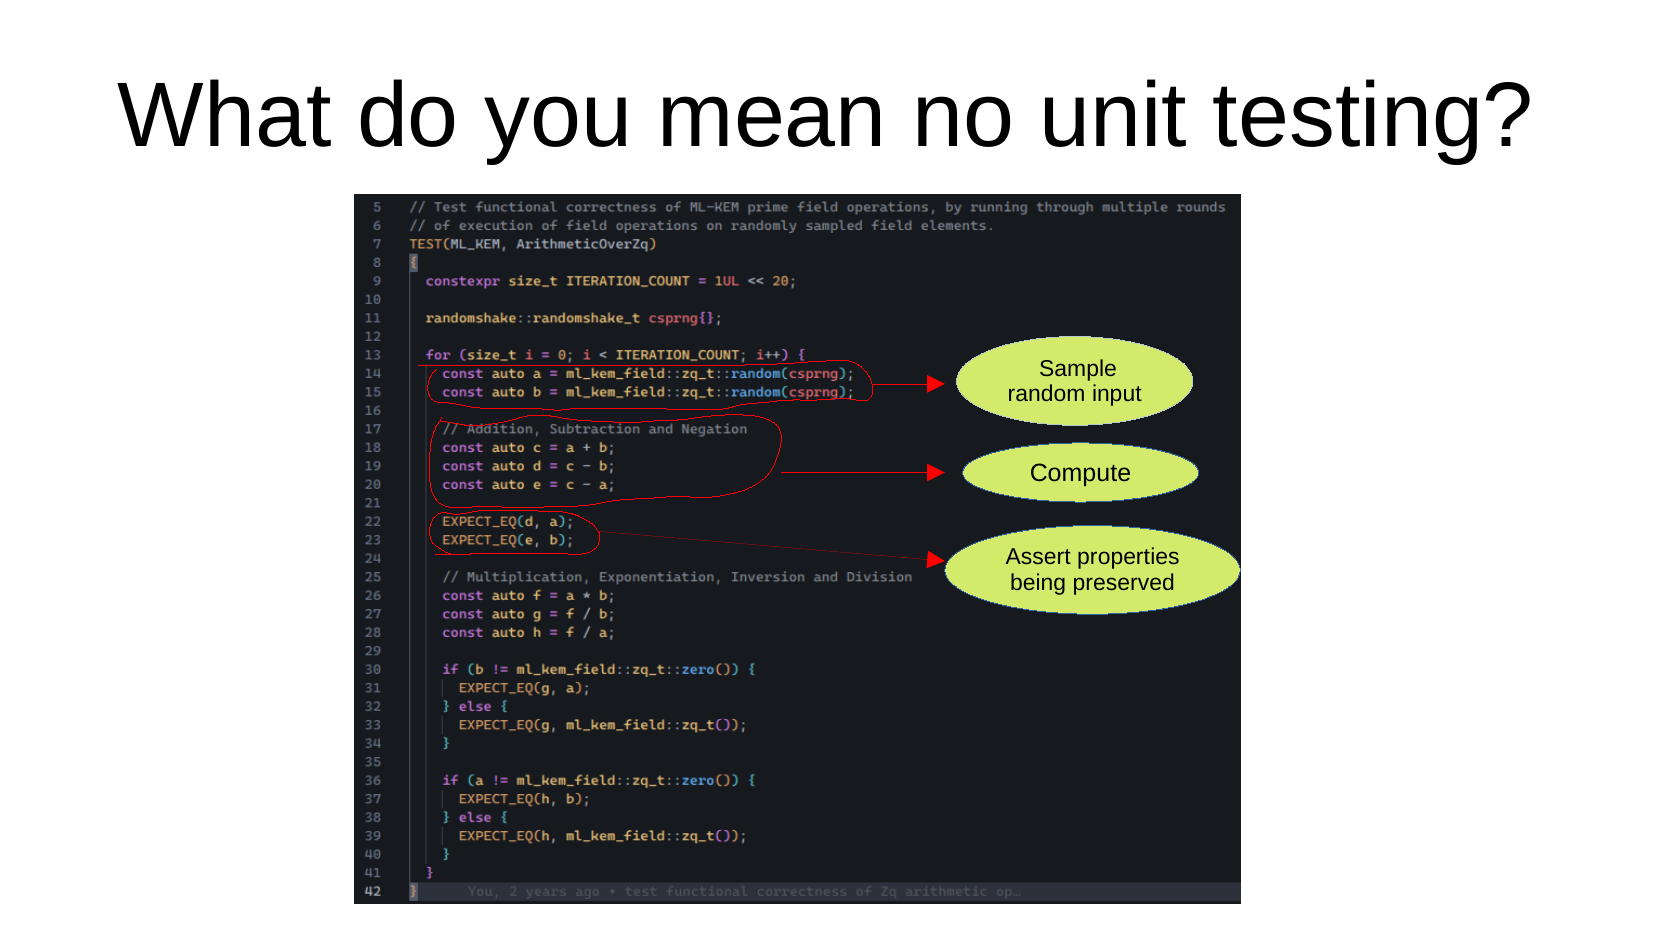

# What do you mean no unit testing?
 Sample random input
Compute
Assert properties being preserved